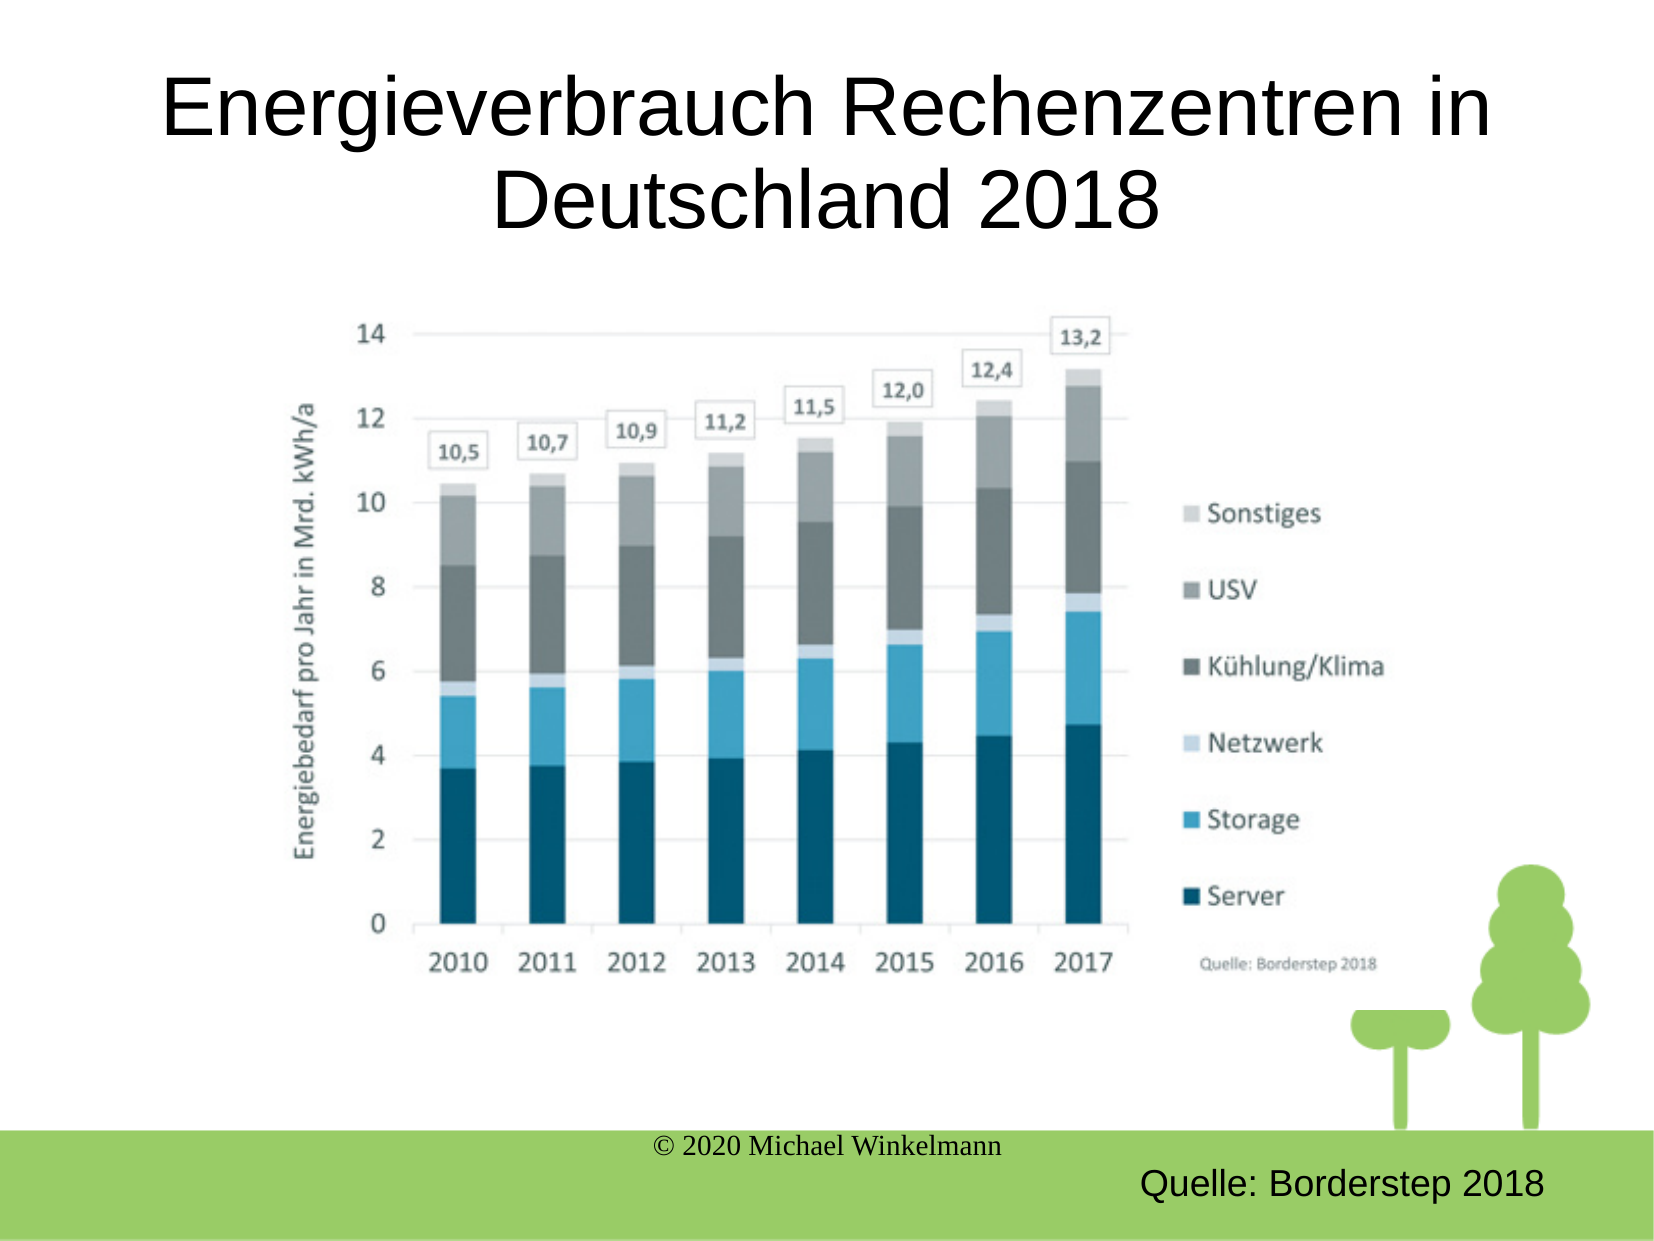

# Energieverbrauch Rechenzentren in Deutschland 2018
Quelle: Borderstep 2018